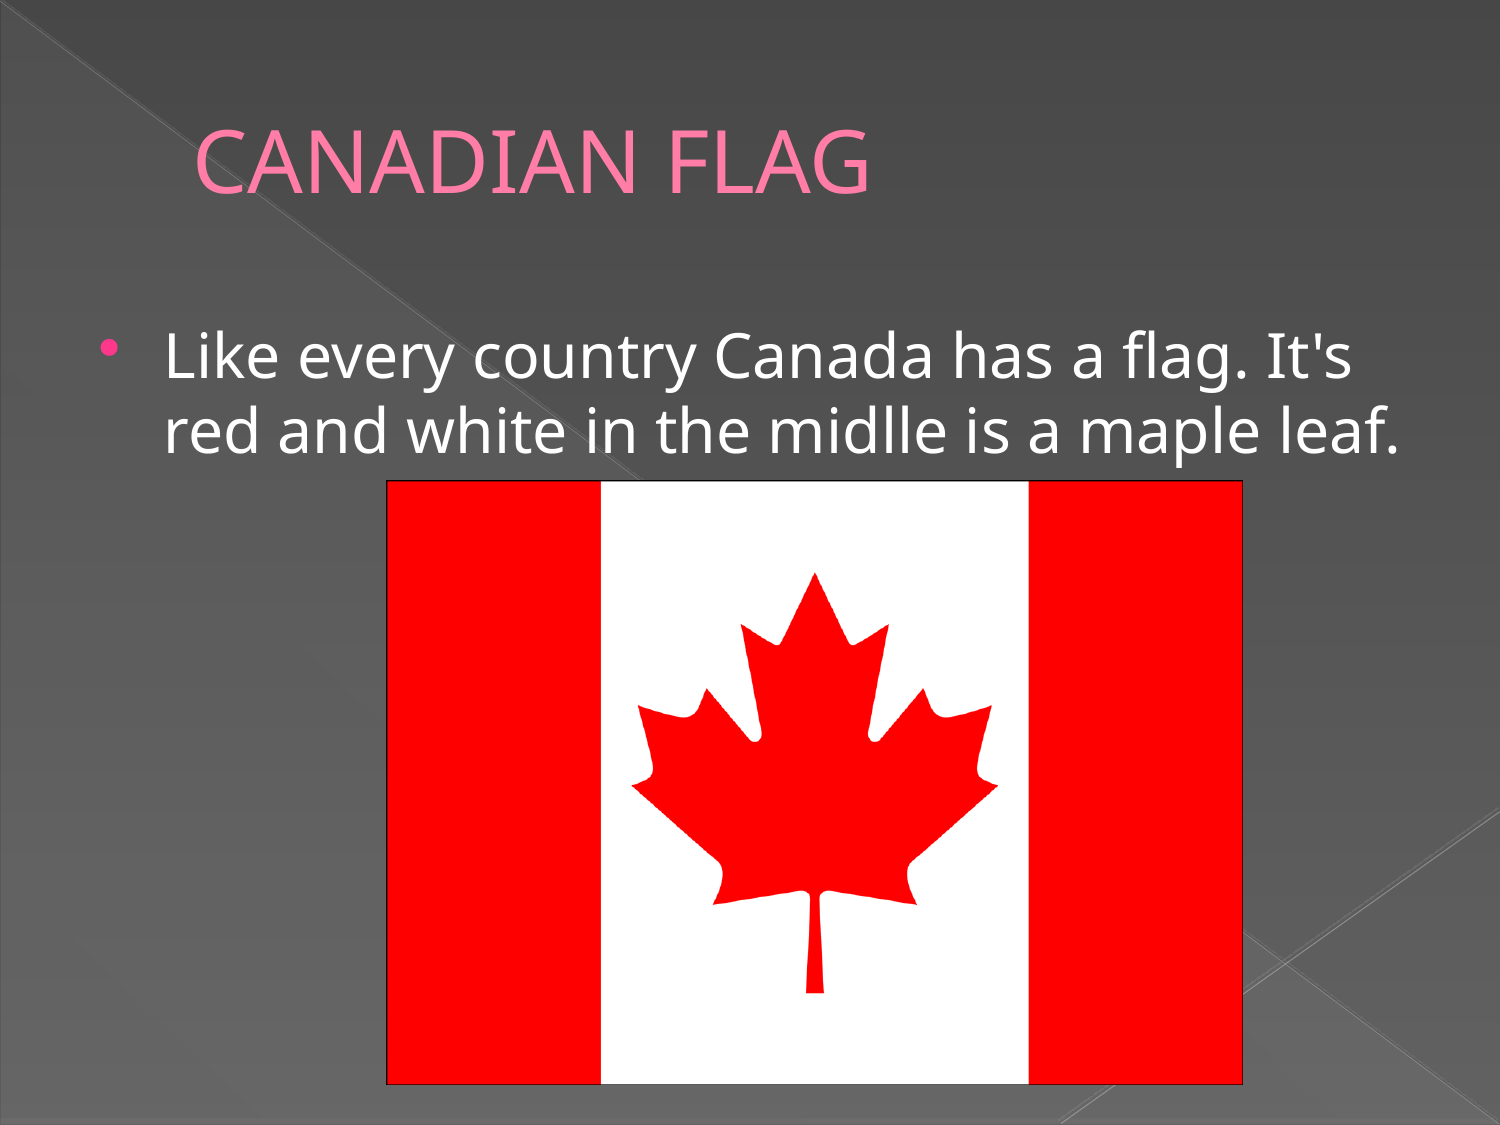

# CANADIAN FLAG
Like every country Canada has a flag. It's red and white in the midlle is a maple leaf.